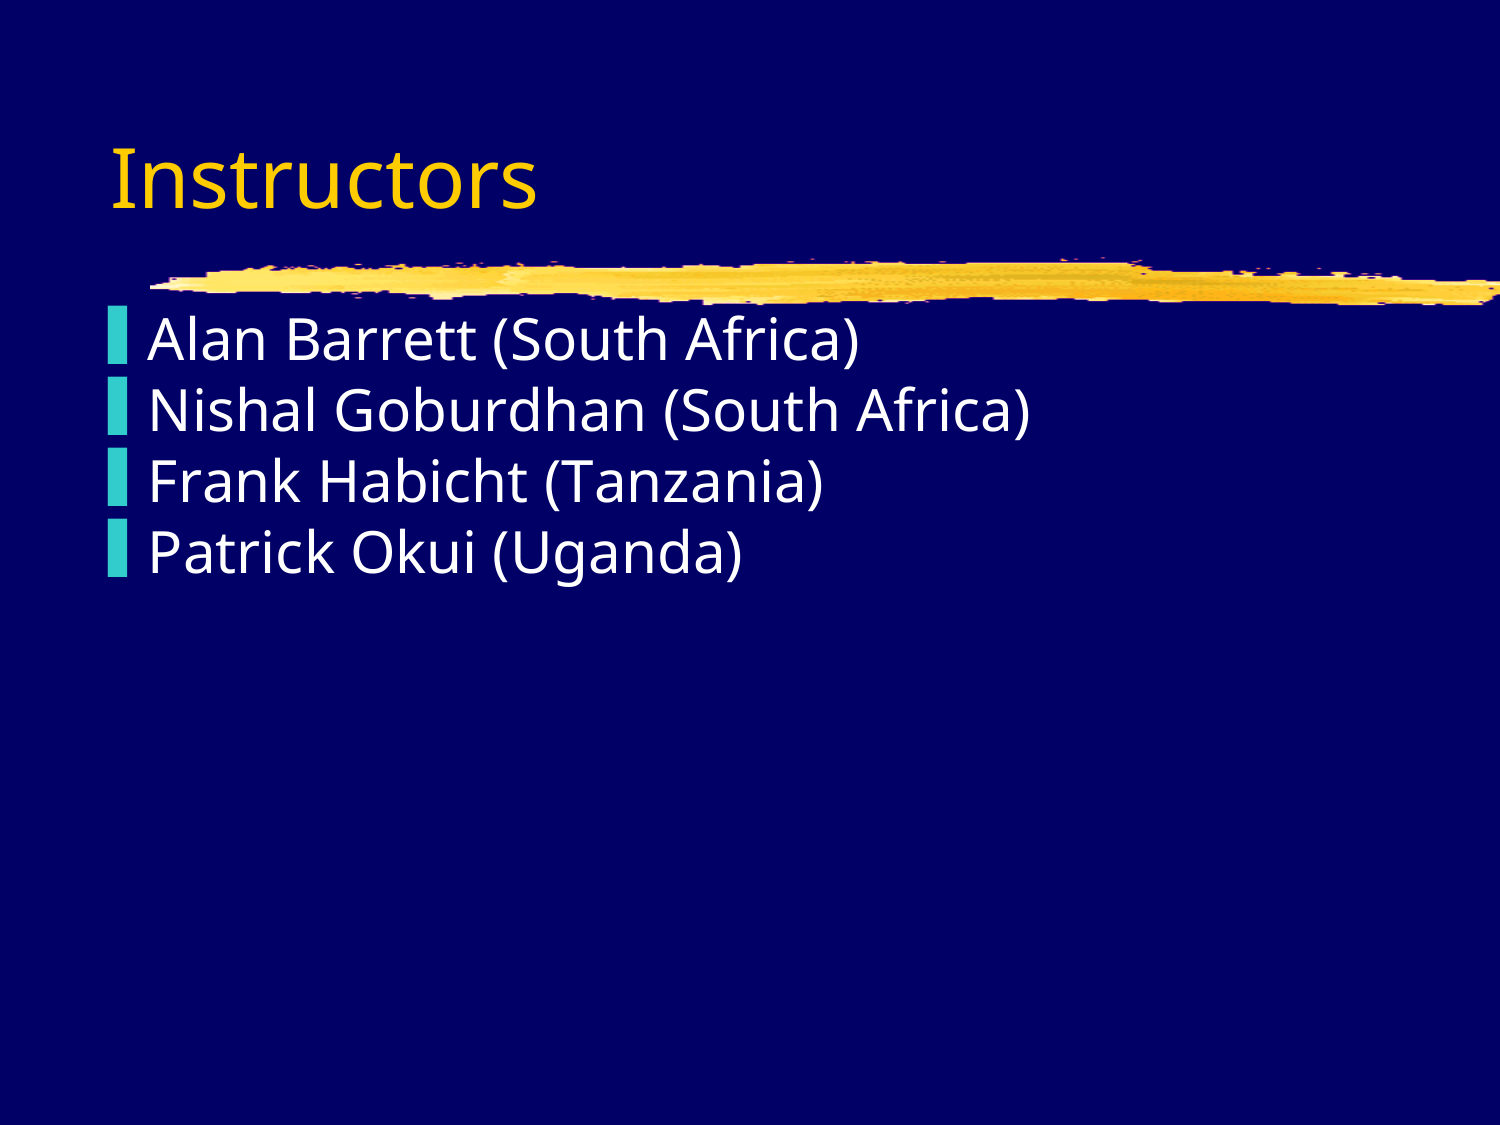

# Instructors
Alan Barrett (South Africa)‏
Nishal Goburdhan (South Africa)
Frank Habicht (Tanzania)
Patrick Okui (Uganda)